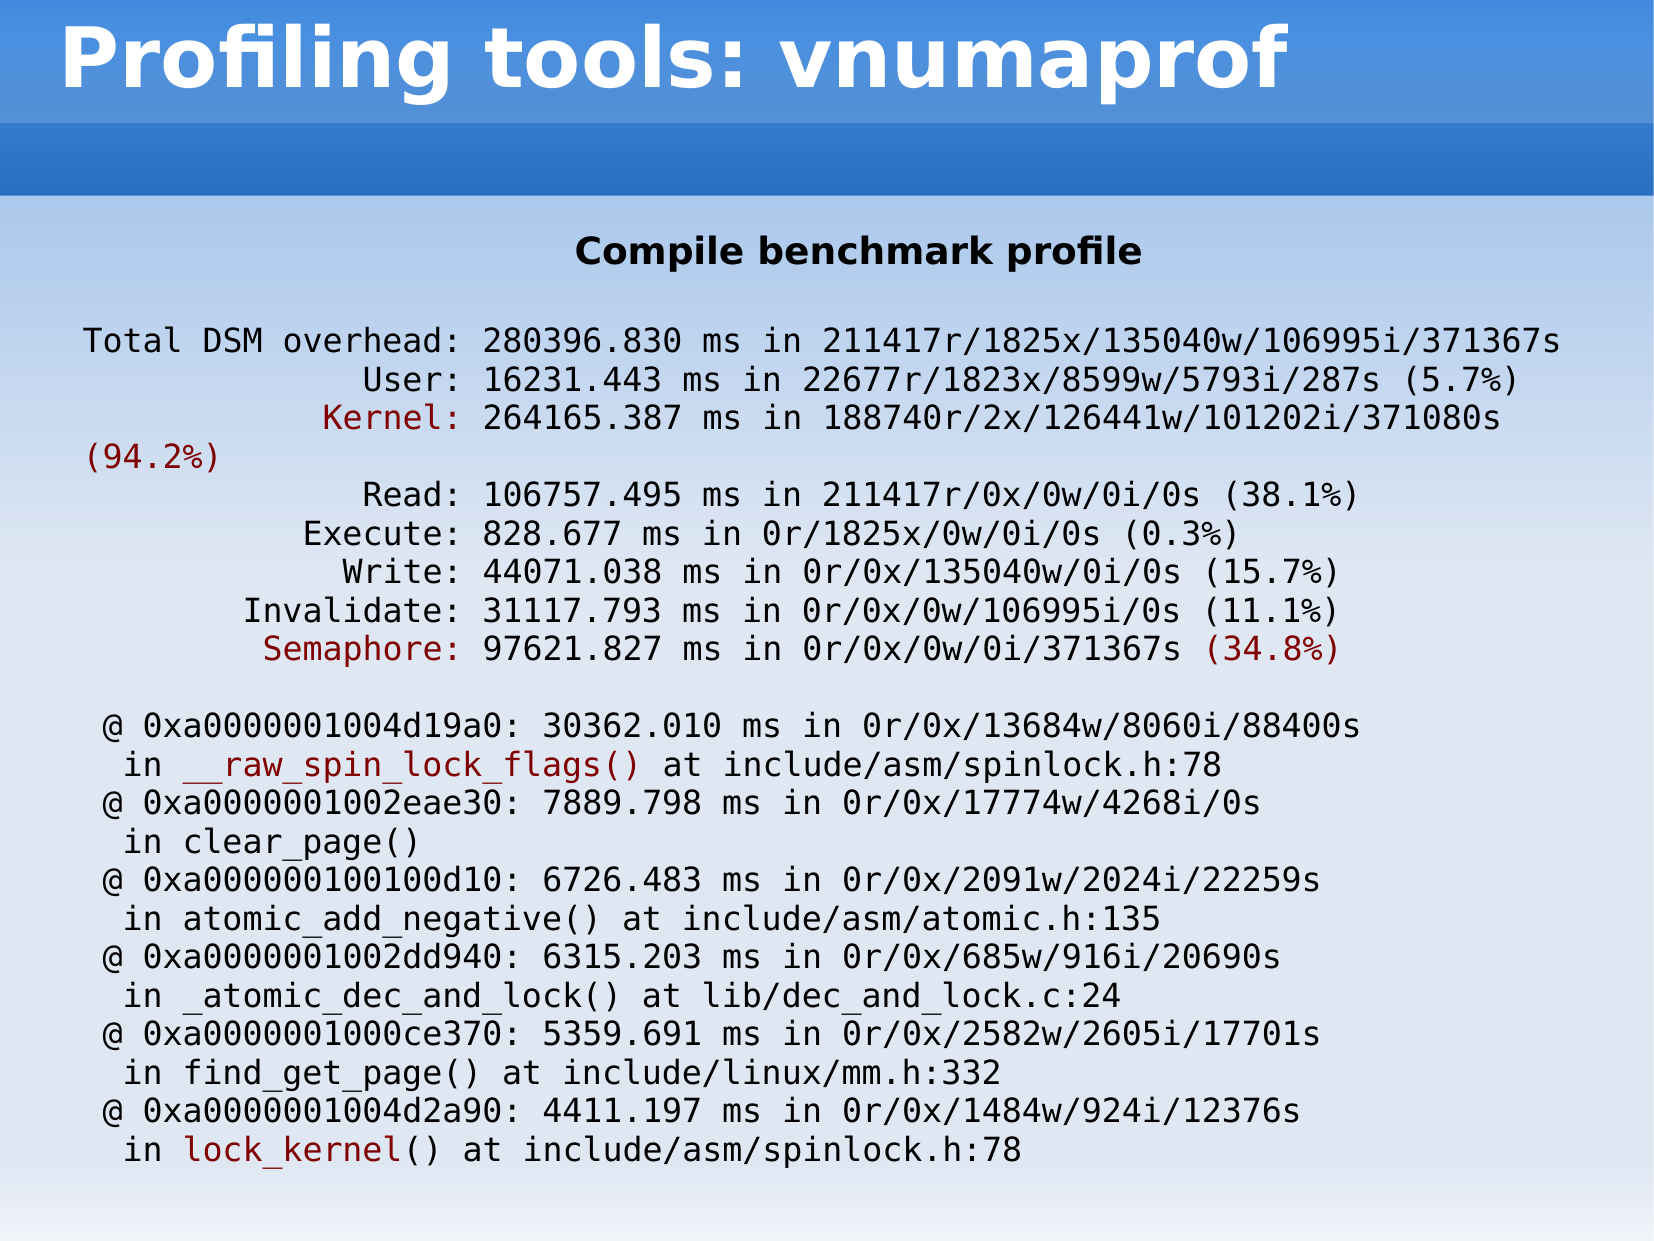

# Profiling tools: vnumaprof
Compile benchmark profile
Total DSM overhead: 280396.830 ms in 211417r/1825x/135040w/106995i/371367s
 User: 16231.443 ms in 22677r/1823x/8599w/5793i/287s (5.7%)
 Kernel: 264165.387 ms in 188740r/2x/126441w/101202i/371080s (94.2%)
 Read: 106757.495 ms in 211417r/0x/0w/0i/0s (38.1%)
 Execute: 828.677 ms in 0r/1825x/0w/0i/0s (0.3%)
 Write: 44071.038 ms in 0r/0x/135040w/0i/0s (15.7%)
 Invalidate: 31117.793 ms in 0r/0x/0w/106995i/0s (11.1%)
 Semaphore: 97621.827 ms in 0r/0x/0w/0i/371367s (34.8%)
 @ 0xa0000001004d19a0: 30362.010 ms in 0r/0x/13684w/8060i/88400s
 in __raw_spin_lock_flags() at include/asm/spinlock.h:78
 @ 0xa0000001002eae30: 7889.798 ms in 0r/0x/17774w/4268i/0s
 in clear_page()
 @ 0xa000000100100d10: 6726.483 ms in 0r/0x/2091w/2024i/22259s
 in atomic_add_negative() at include/asm/atomic.h:135
 @ 0xa0000001002dd940: 6315.203 ms in 0r/0x/685w/916i/20690s
 in _atomic_dec_and_lock() at lib/dec_and_lock.c:24
 @ 0xa0000001000ce370: 5359.691 ms in 0r/0x/2582w/2605i/17701s
 in find_get_page() at include/linux/mm.h:332
 @ 0xa0000001004d2a90: 4411.197 ms in 0r/0x/1484w/924i/12376s
 in lock_kernel() at include/asm/spinlock.h:78